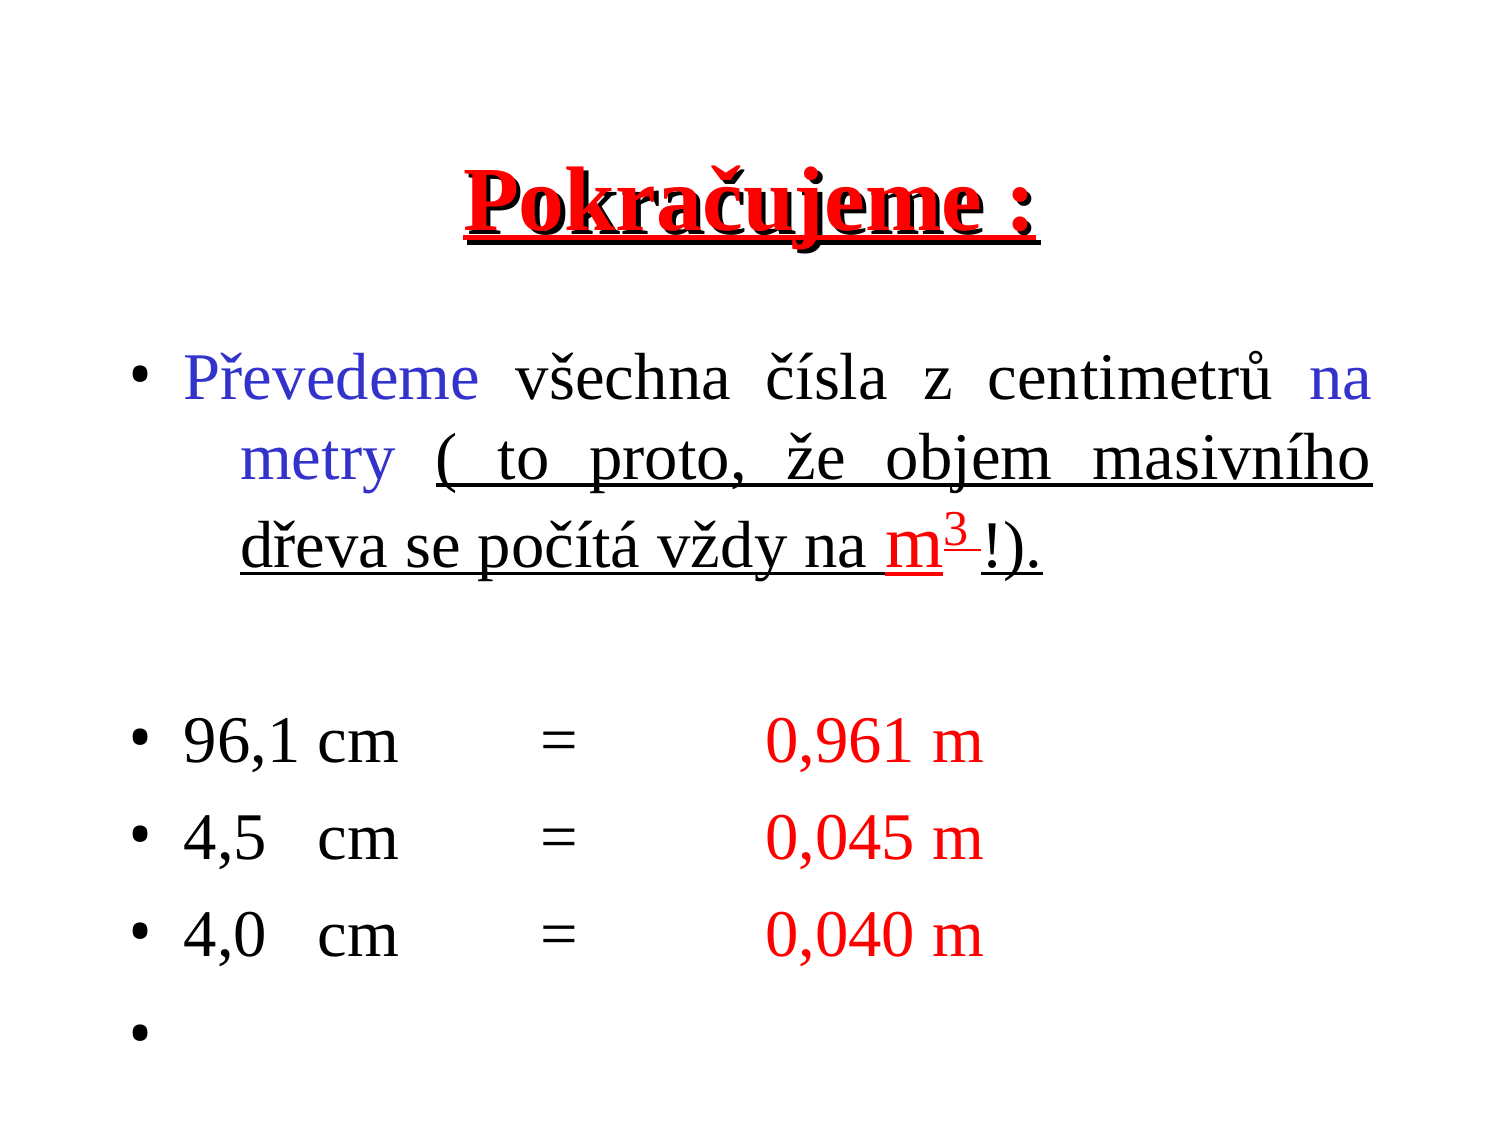

# Pokračujeme :
Převedeme všechna čísla z centimetrů na metry ( to proto, že objem masivního dřeva se počítá vždy na m3 !).
96,1 cm		=			0,961 m
4,5 cm		=			0,045 m
4,0 cm		=			0,040 m